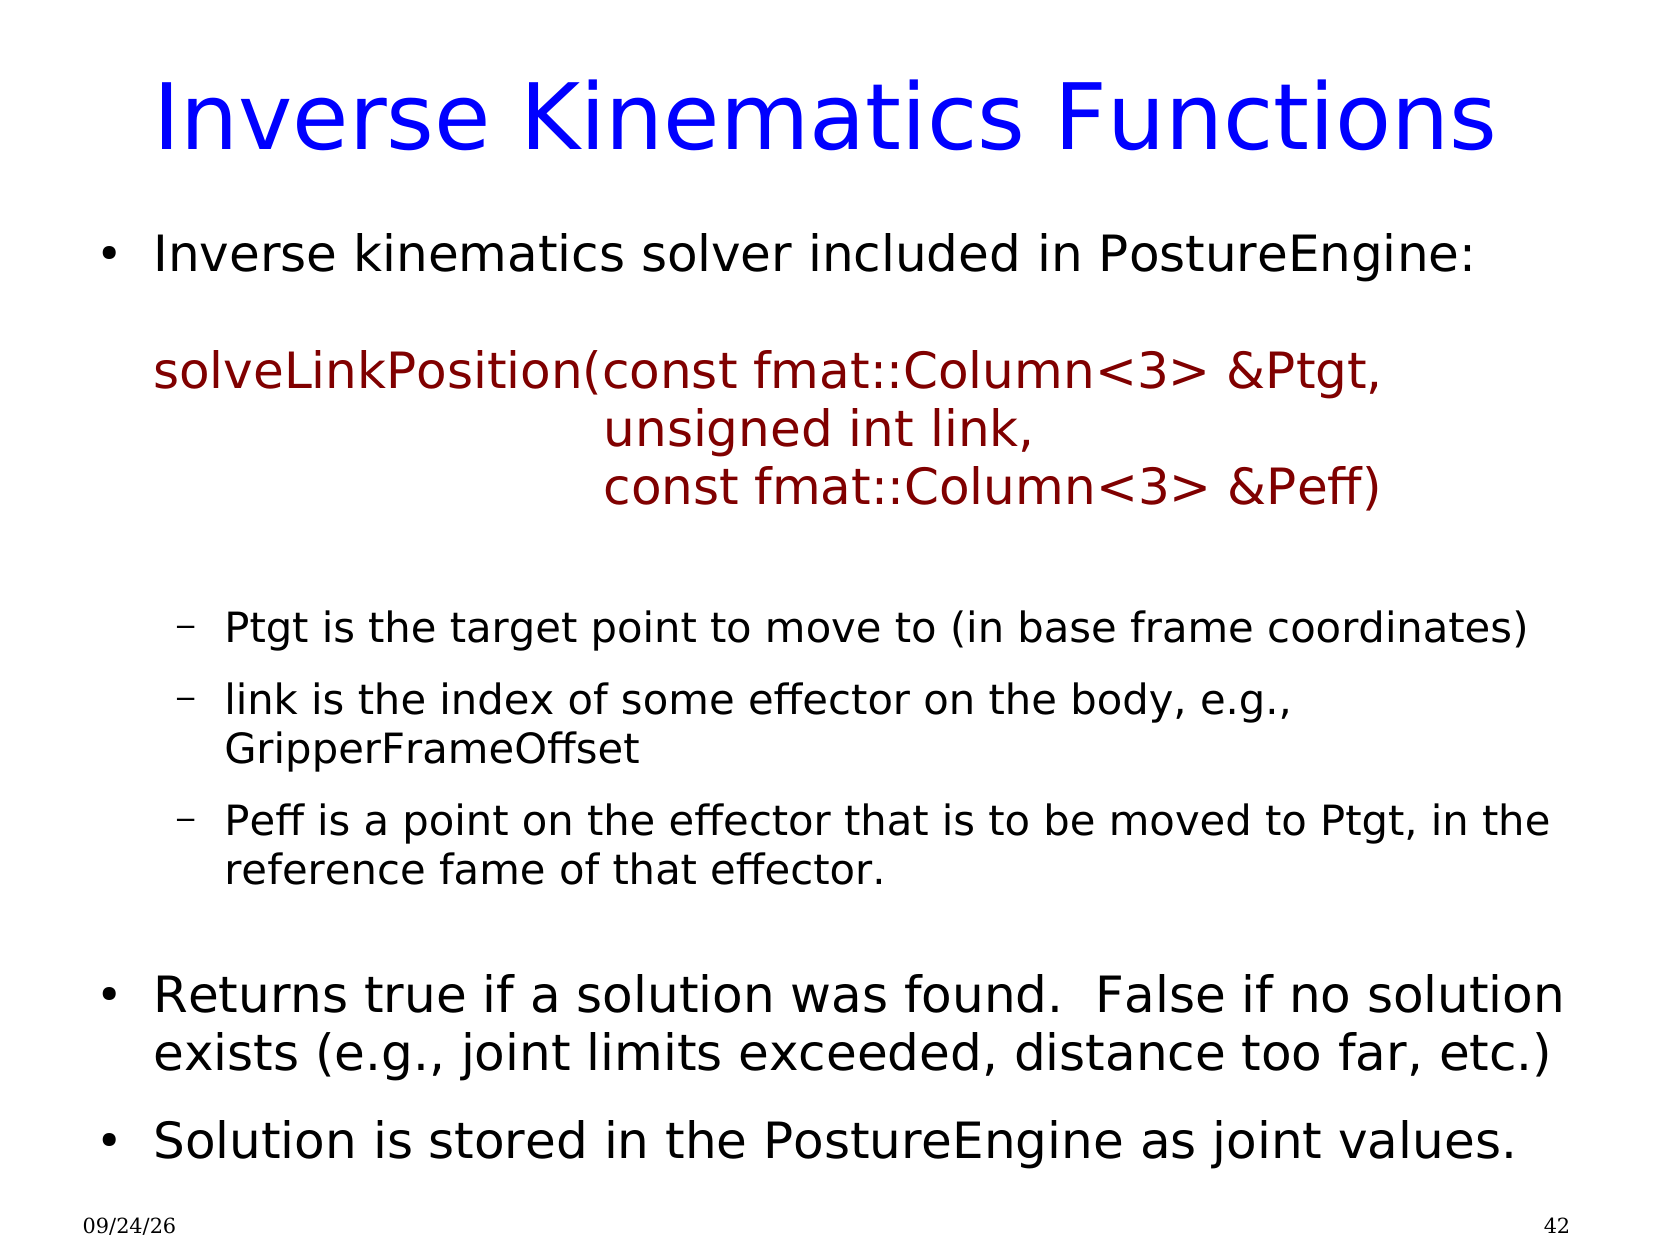

# Inverse Kinematics Functions
Inverse kinematics solver included in PostureEngine:
solveLinkPosition(const fmat::Column<3> &Ptgt,
						unsigned int link,
						const fmat::Column<3> &Peff)
Ptgt is the target point to move to (in base frame coordinates)
link is the index of some effector on the body, e.g.,
GripperFrameOffset
Peff is a point on the effector that is to be moved to Ptgt, in the reference fame of that effector.
Returns true if a solution was found. False if no solution exists (e.g., joint limits exceeded, distance too far, etc.)
Solution is stored in the PostureEngine as joint values.
42